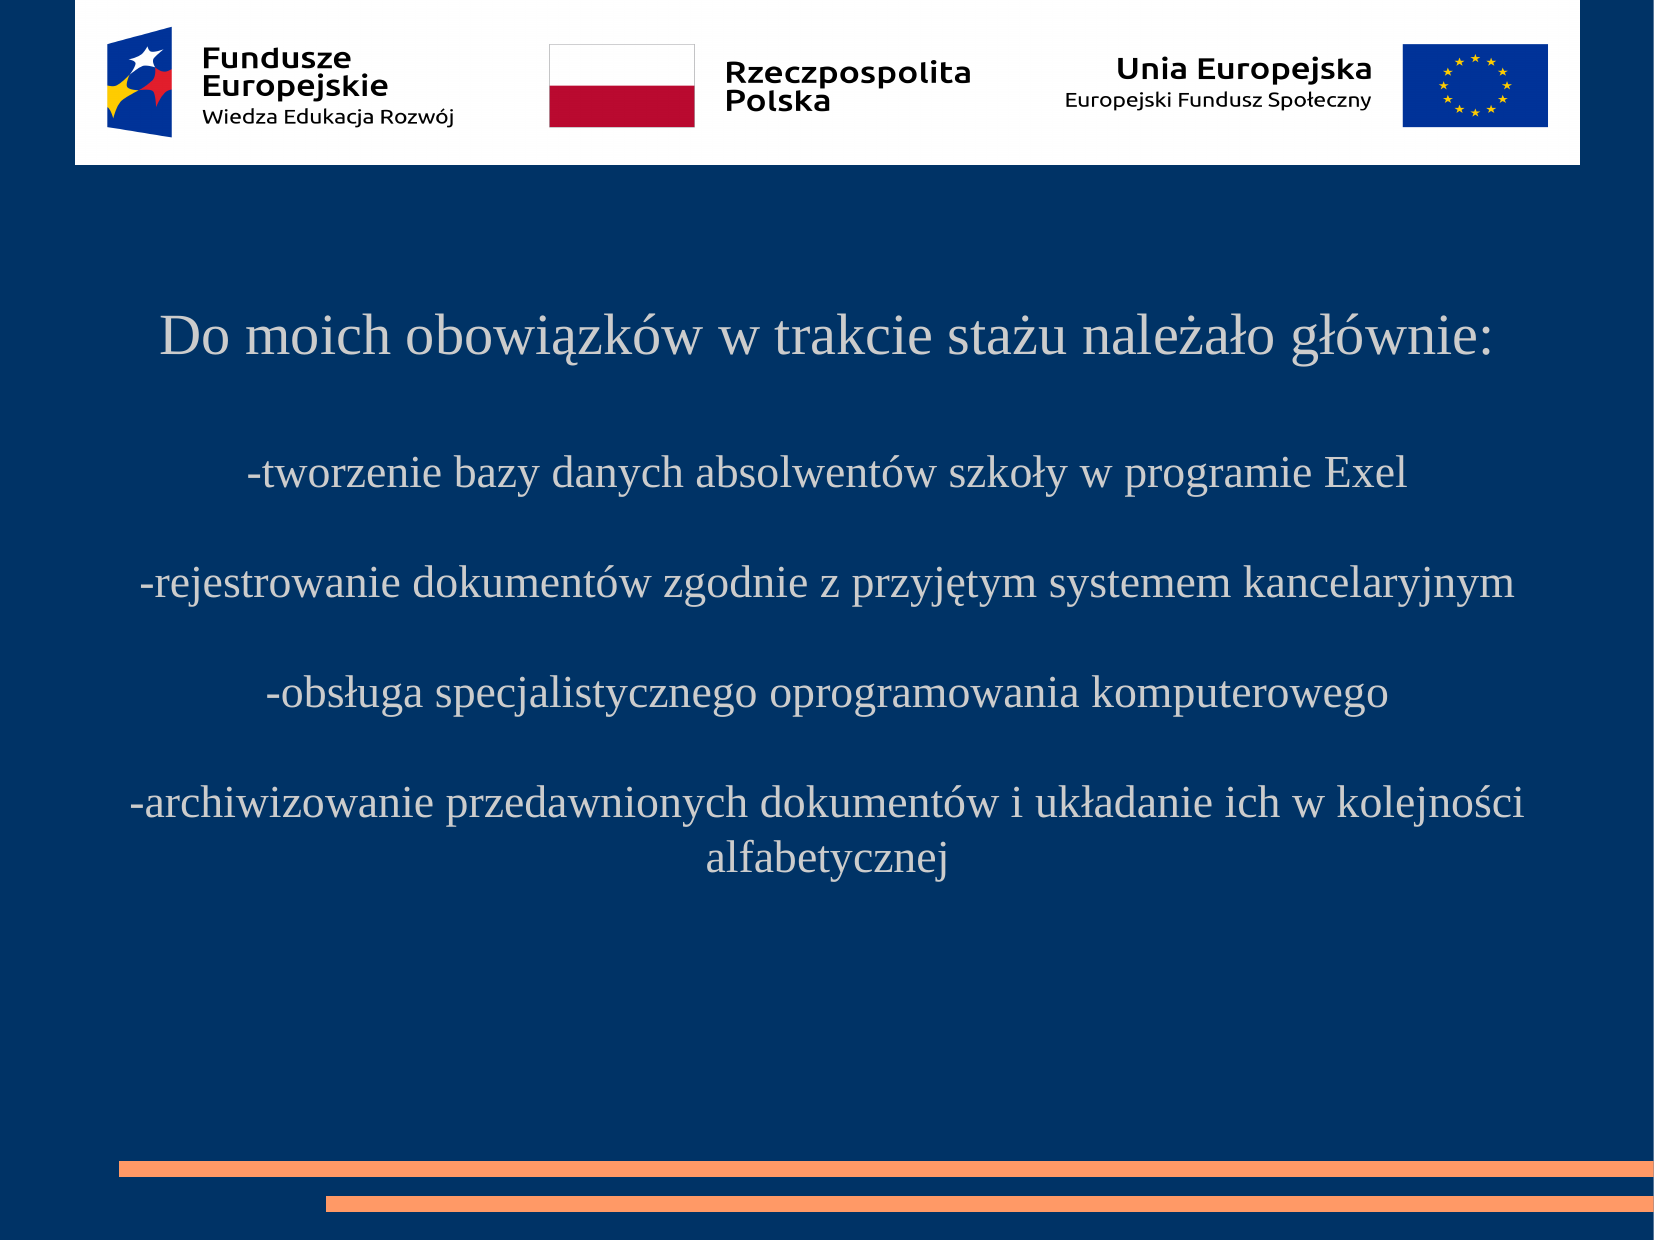

# Do moich obowiązków w trakcie stażu należało głównie:
-tworzenie bazy danych absolwentów szkoły w programie Exel
-rejestrowanie dokumentów zgodnie z przyjętym systemem kancelaryjnym
-obsługa specjalistycznego oprogramowania komputerowego
-archiwizowanie przedawnionych dokumentów i układanie ich w kolejności alfabetycznej